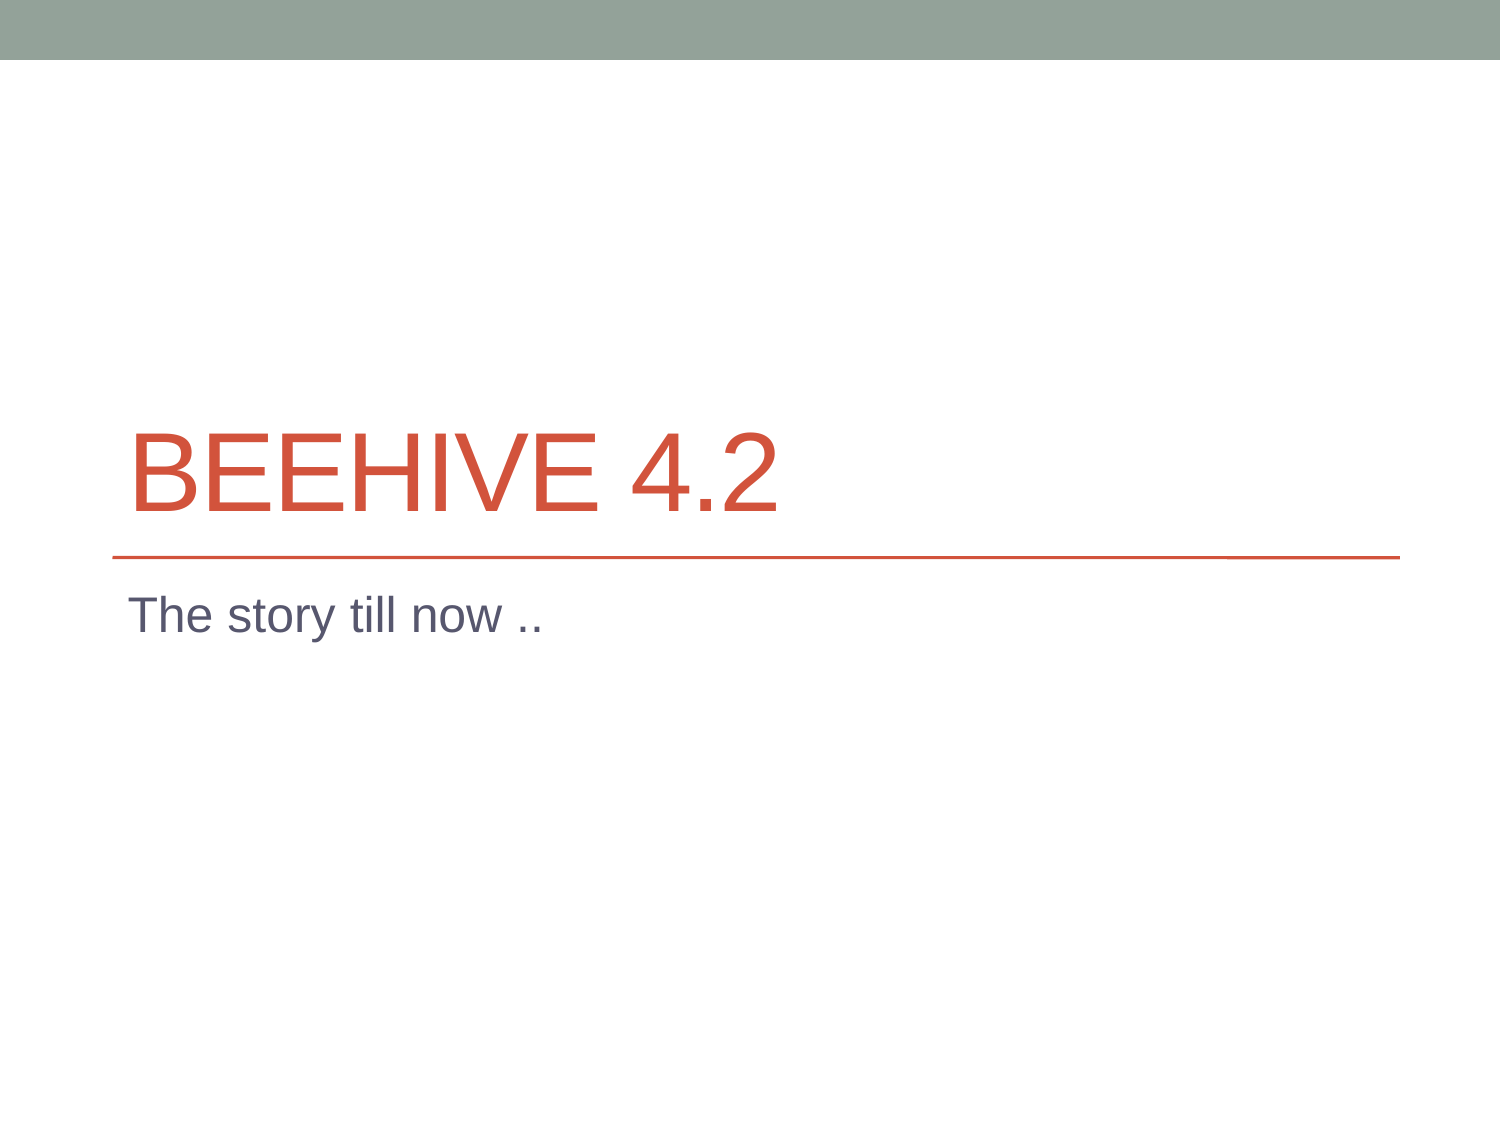

# Beehive 4.2
The story till now ..